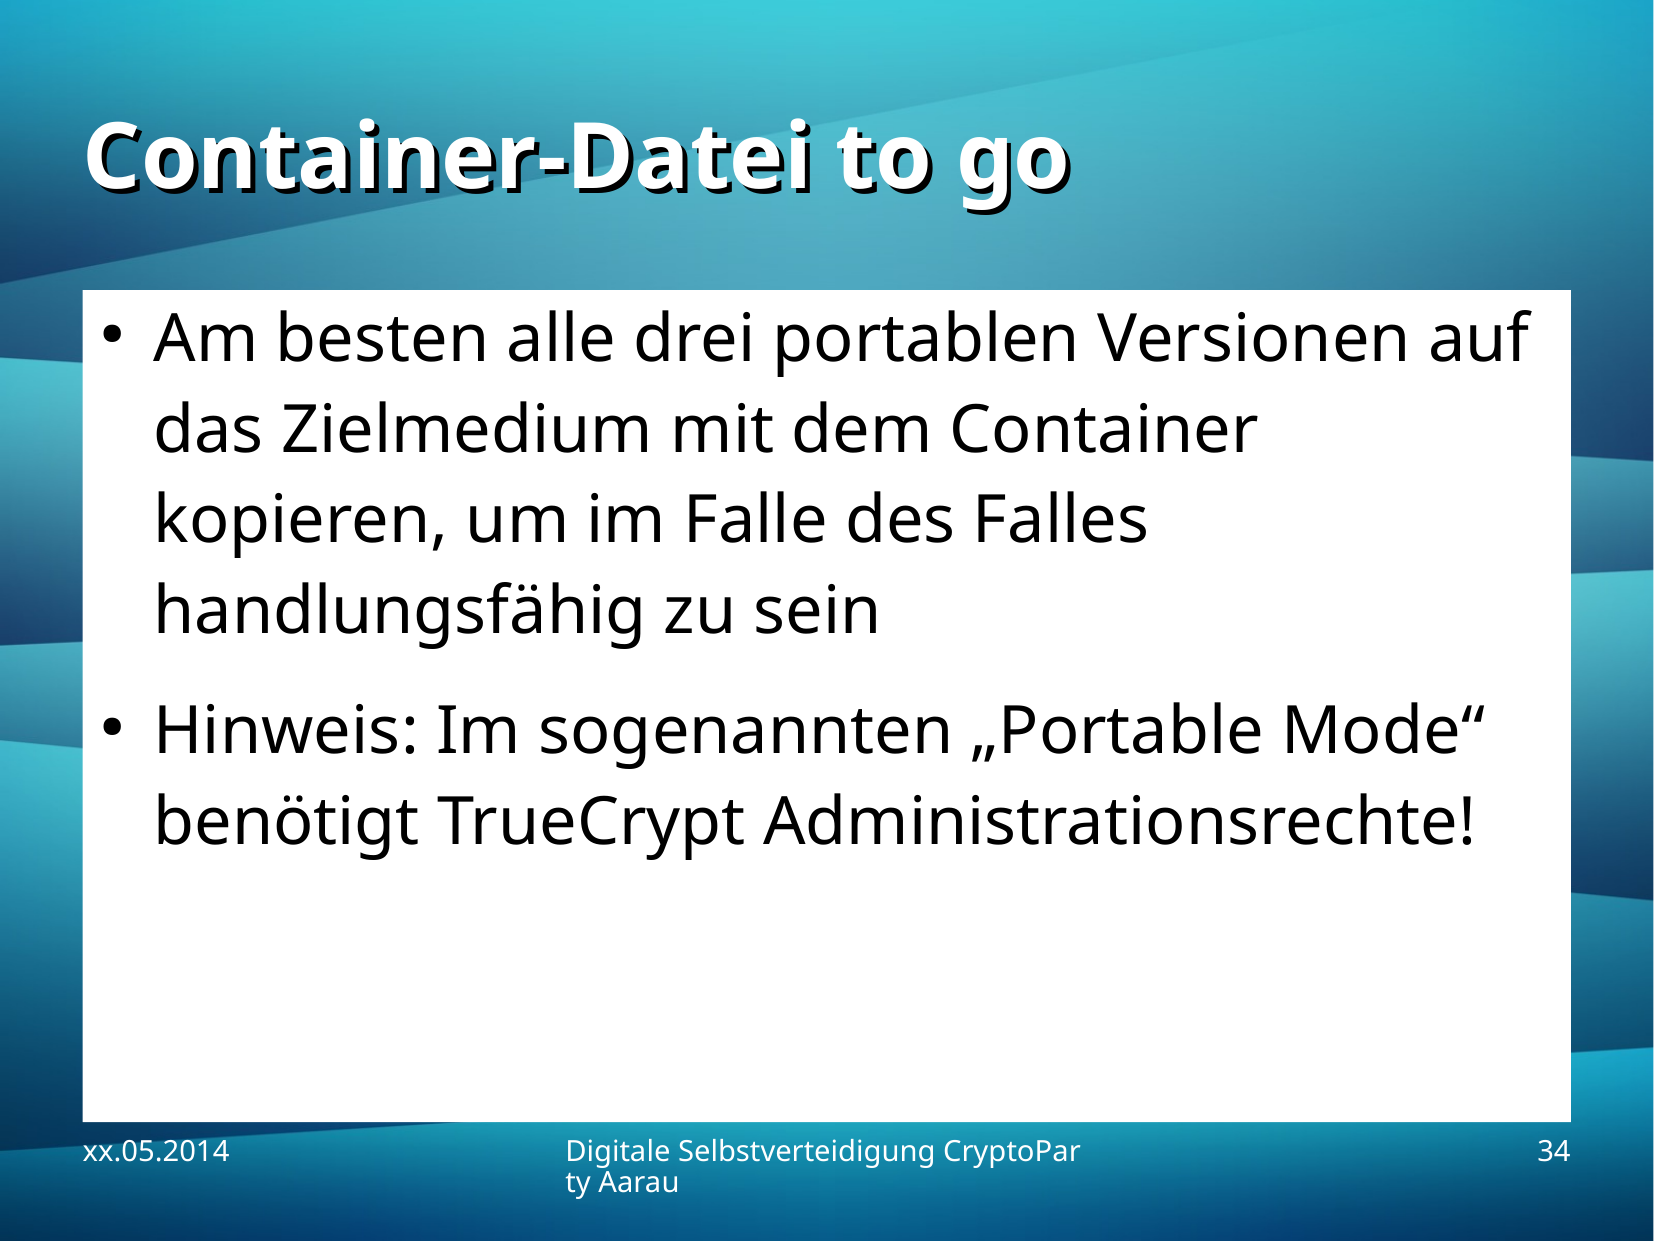

# Container-Datei to go
Am besten alle drei portablen Versionen auf das Zielmedium mit dem Container kopieren, um im Falle des Falles handlungsfähig zu sein
Hinweis: Im sogenannten „Portable Mode“ benötigt TrueCrypt Administrationsrechte!
xx.05.2014
Digitale Selbstverteidigung CryptoParty Aarau
34